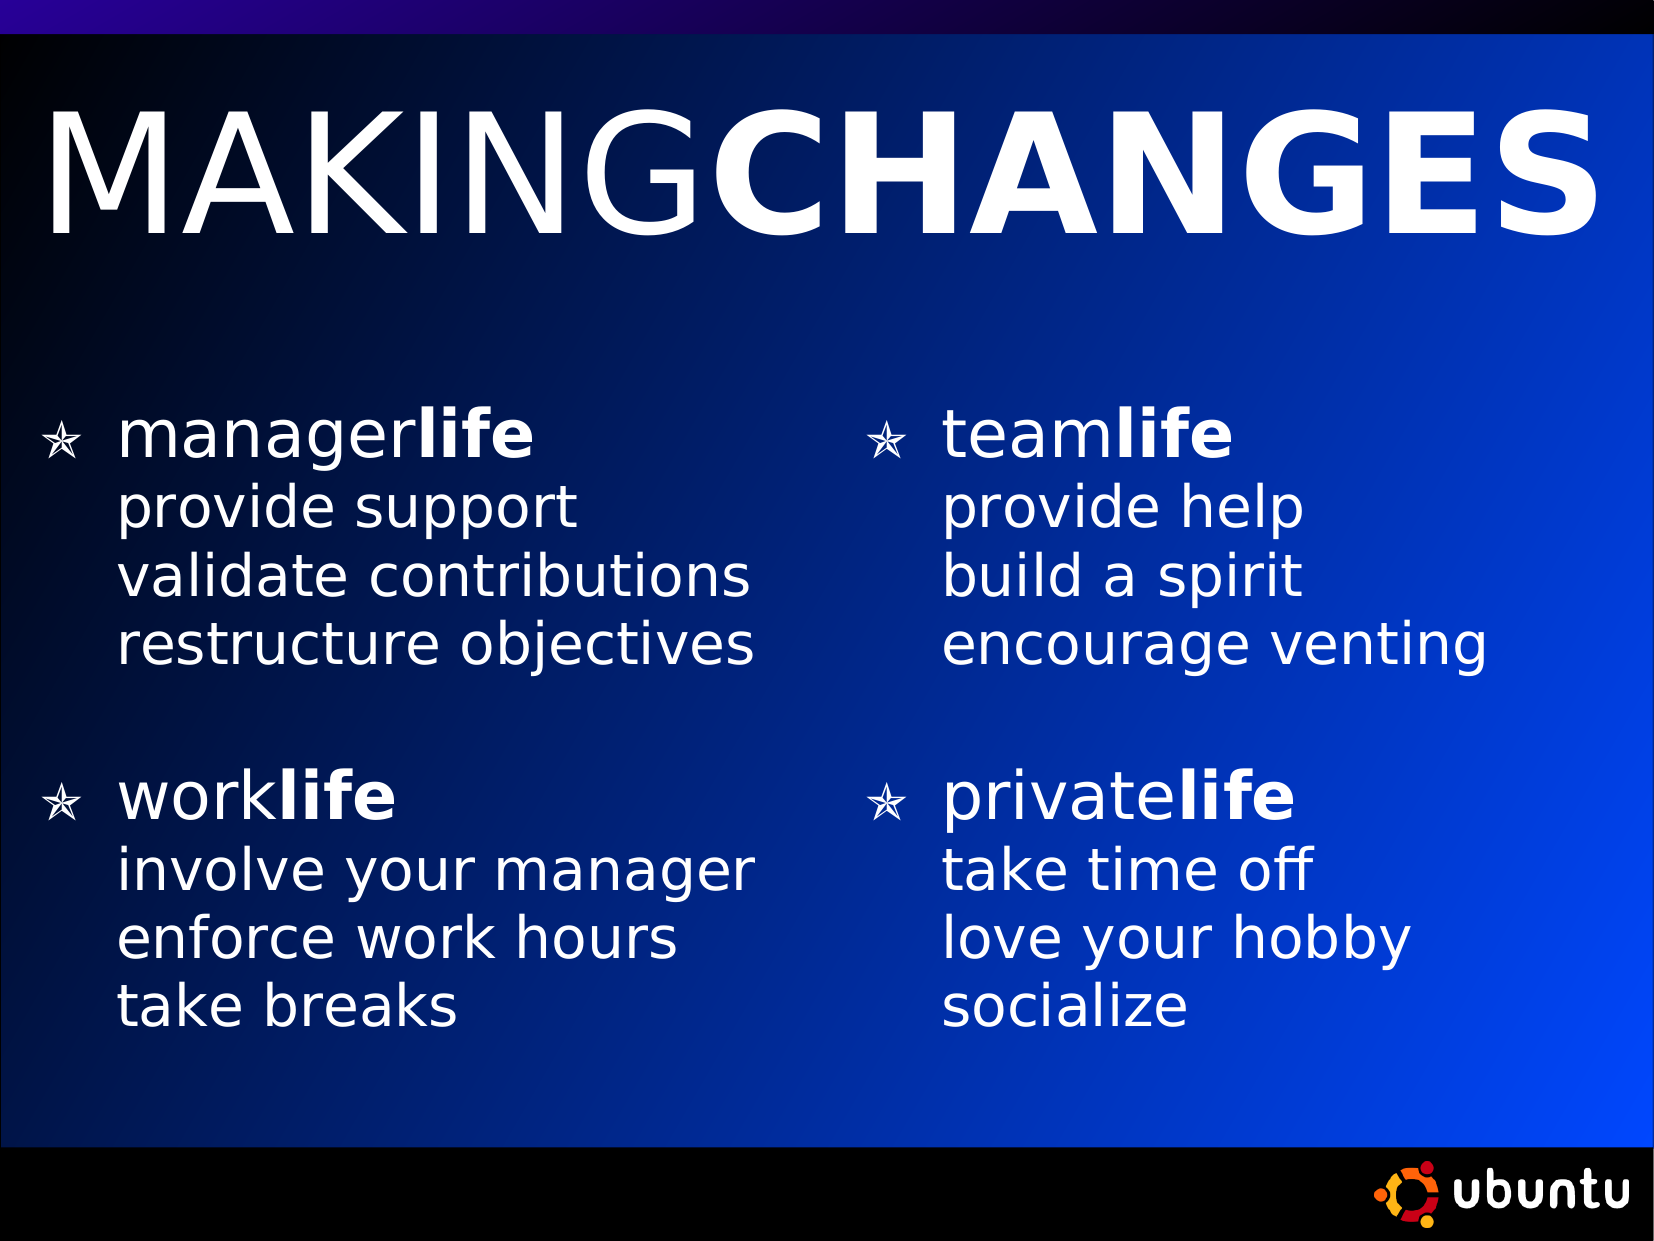

MAKINGCHANGES
	managerlife						teamlife
	provide support					provide help
	validate contributions			build a spirit
	restructure objectives			encourage venting
	worklife								privatelife
	involve your manager			take time off
	enforce work hours				love your hobby
	take breaks							socialize